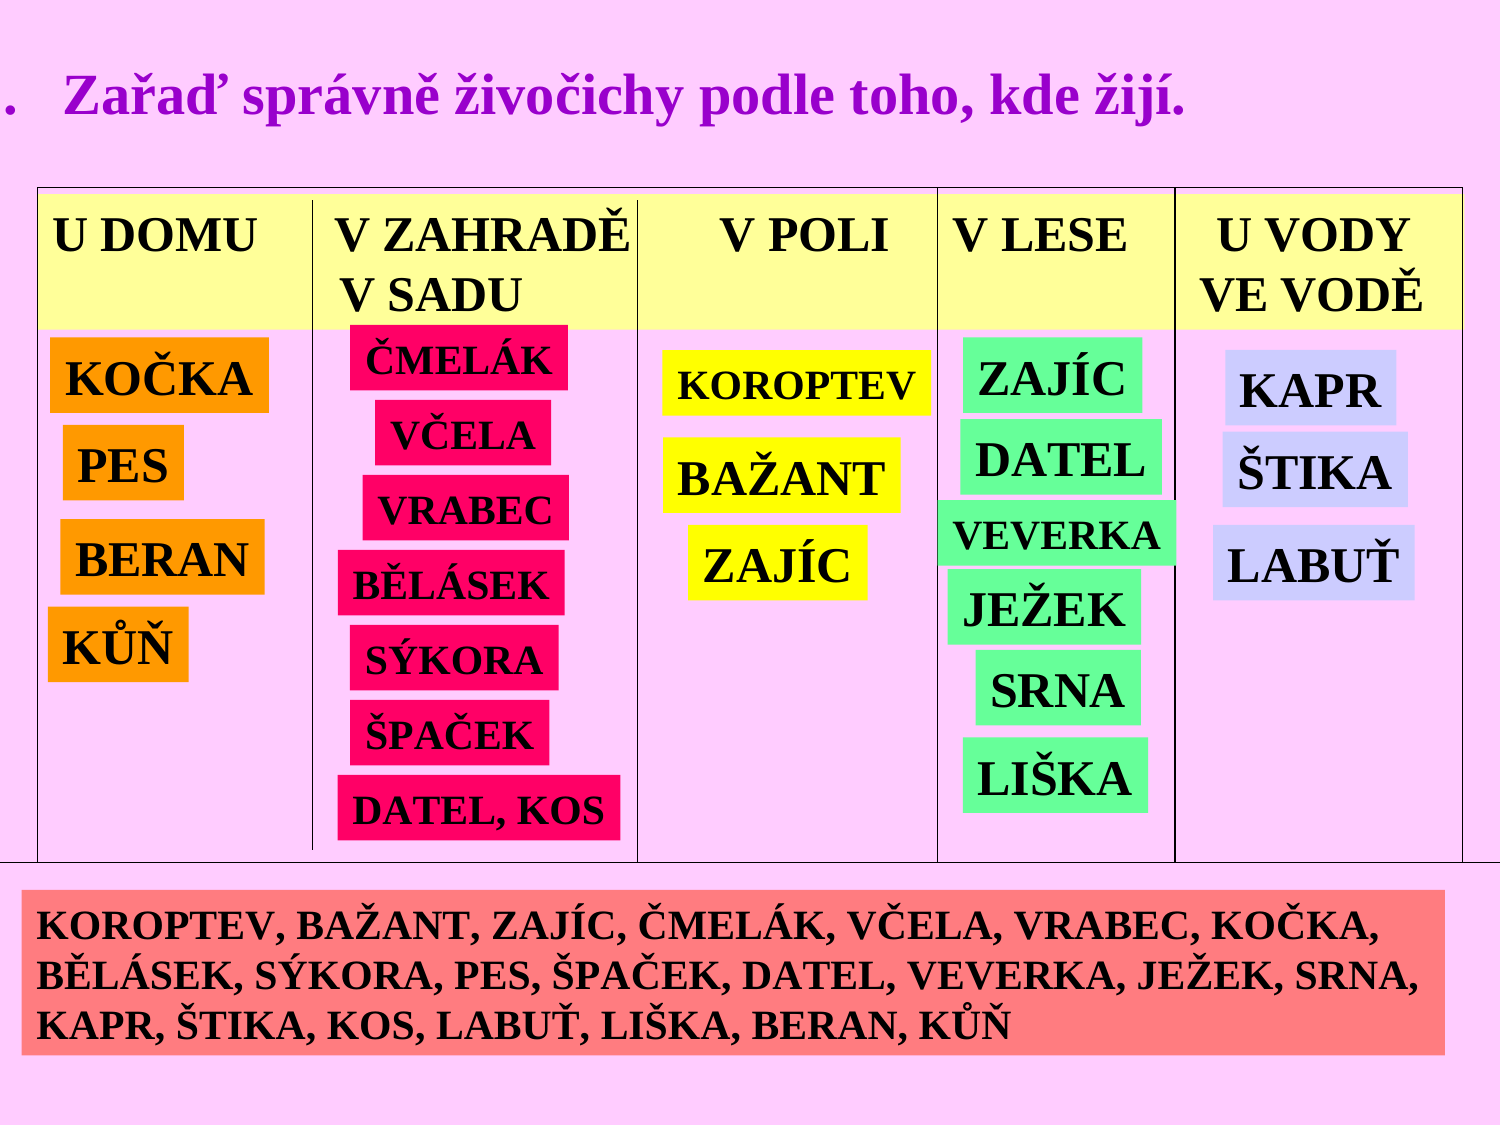

10.	Zařaď správně živočichy podle toho, kde žijí.
U DOMU V ZAHRADĚ V POLI V LESE U VODY
 V SADU VE VODĚ
ČMELÁK
KOČKA
ZAJÍC
KOROPTEV
KAPR
VČELA
DATEL
PES
ŠTIKA
BAŽANT
VRABEC
VEVERKA
BERAN
ZAJÍC
LABUŤ
BĚLÁSEK
JEŽEK
KŮŇ
SÝKORA
SRNA
ŠPAČEK
LIŠKA
DATEL, KOS
KOROPTEV, BAŽANT, ZAJÍC, ČMELÁK, VČELA, VRABEC, KOČKA,
BĚLÁSEK, SÝKORA, PES, ŠPAČEK, DATEL, VEVERKA, JEŽEK, SRNA,
KAPR, ŠTIKA, KOS, LABUŤ, LIŠKA, BERAN, KŮŇ